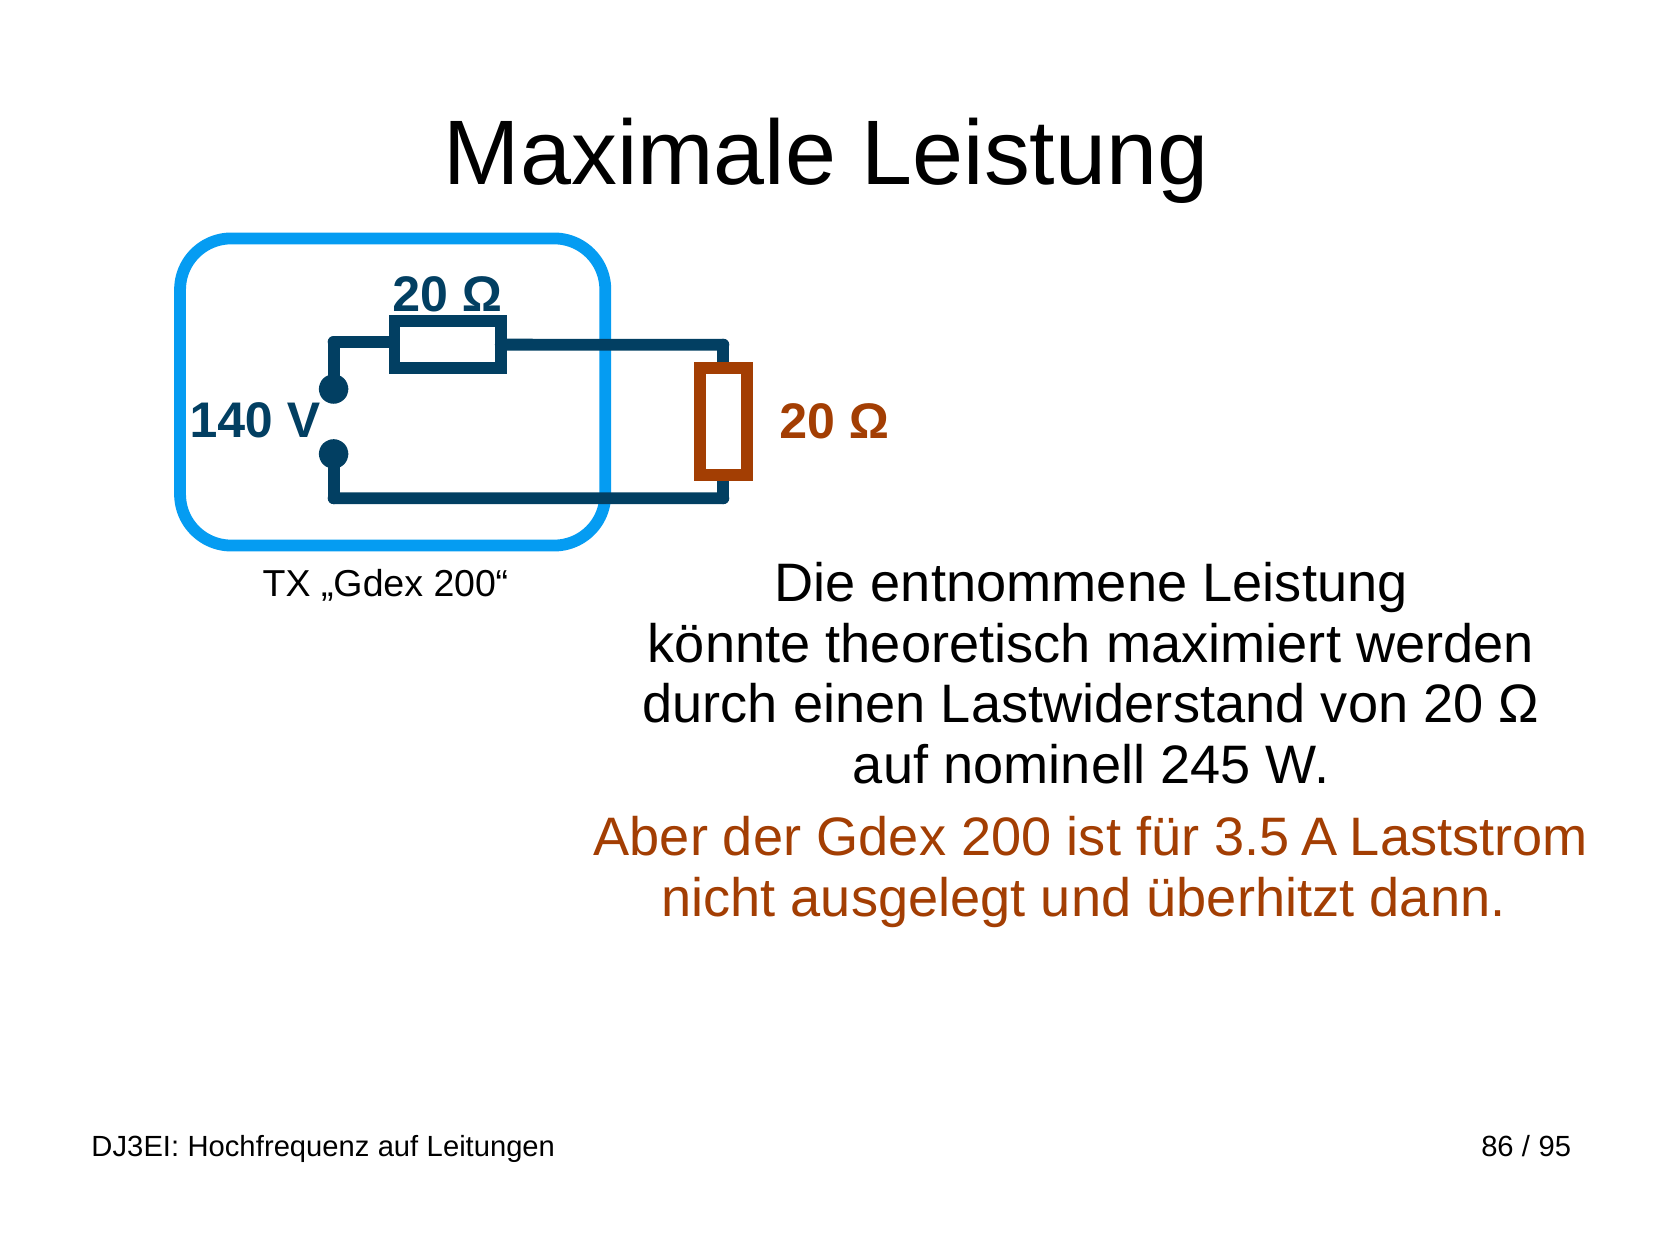

# Maximale Leistung
20 Ω
140 V
20 Ω
Die entnommene Leistung
könnte theoretisch maximiert werden
durch einen Lastwiderstand von 20 Ω
auf nominell 245 W.
Aber der Gdex 200 ist für 3.5 A Laststrom
nicht ausgelegt und überhitzt dann.
TX „Gdex 200“